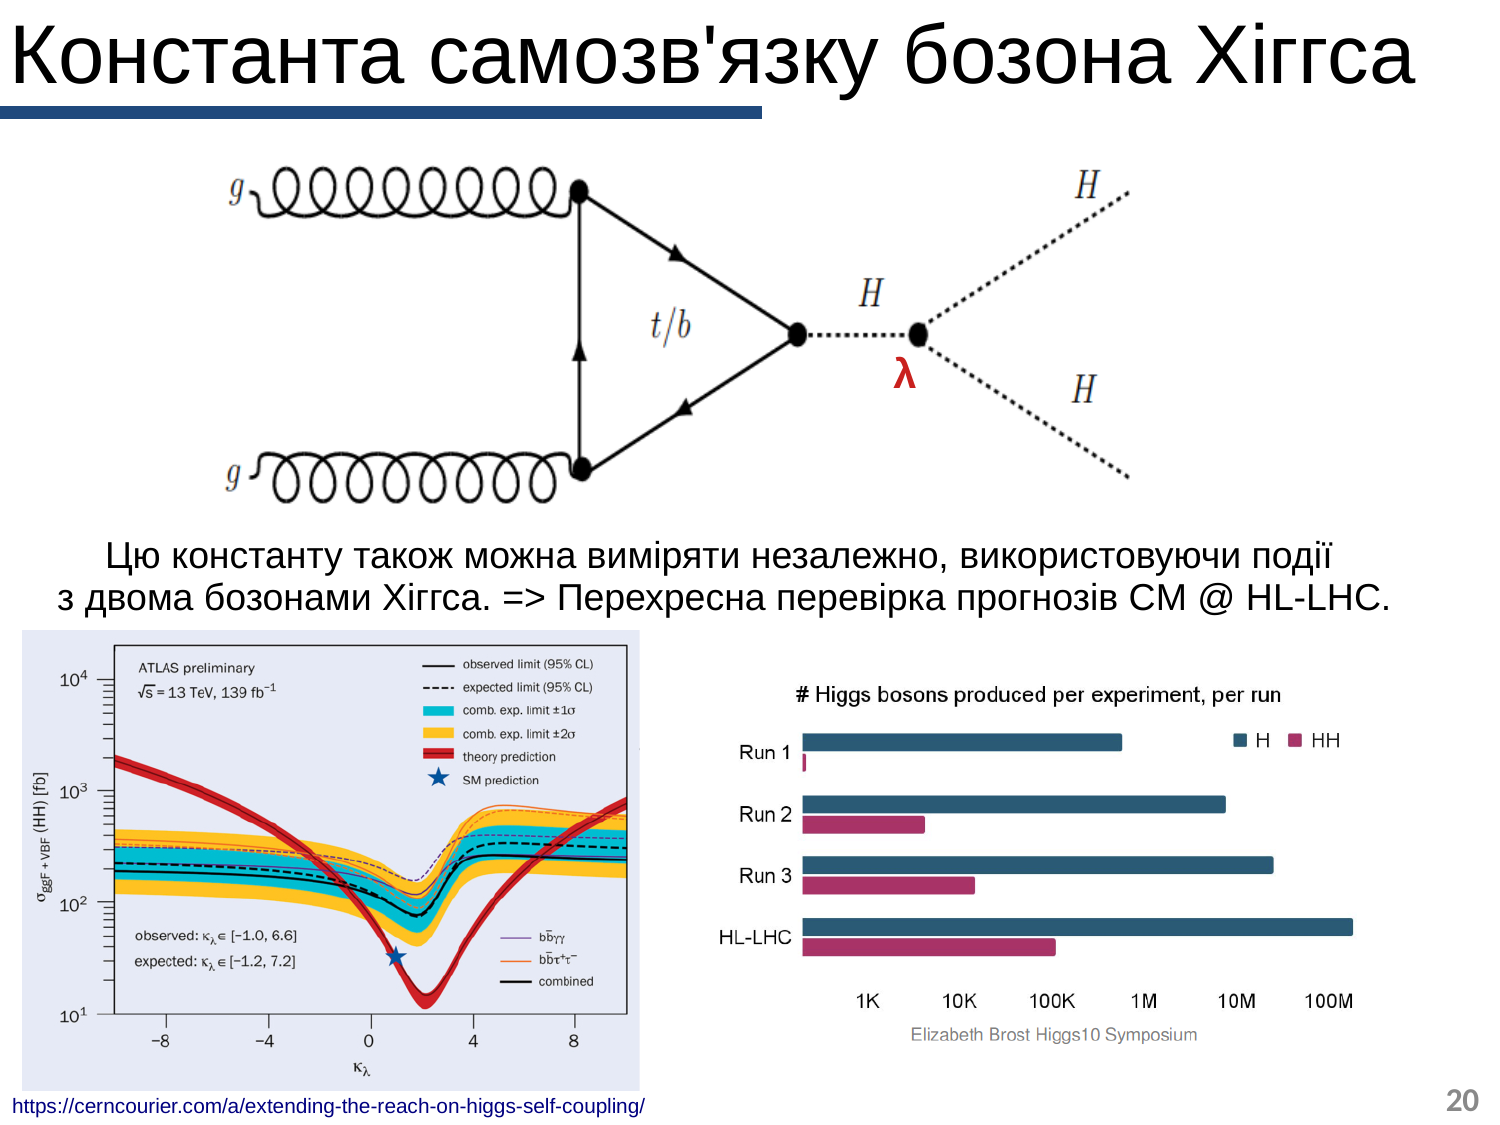

Константа cамoзв'язкy бозона Хіггса
λ
Цю константу також можна виміряти незалежно, використовуючи події
з двома бозонами Хіггса. => Перехресна перевірка прогнозів CM @ HL-LHC.
https://cerncourier.com/a/extending-the-reach-on-higgs-self-coupling/